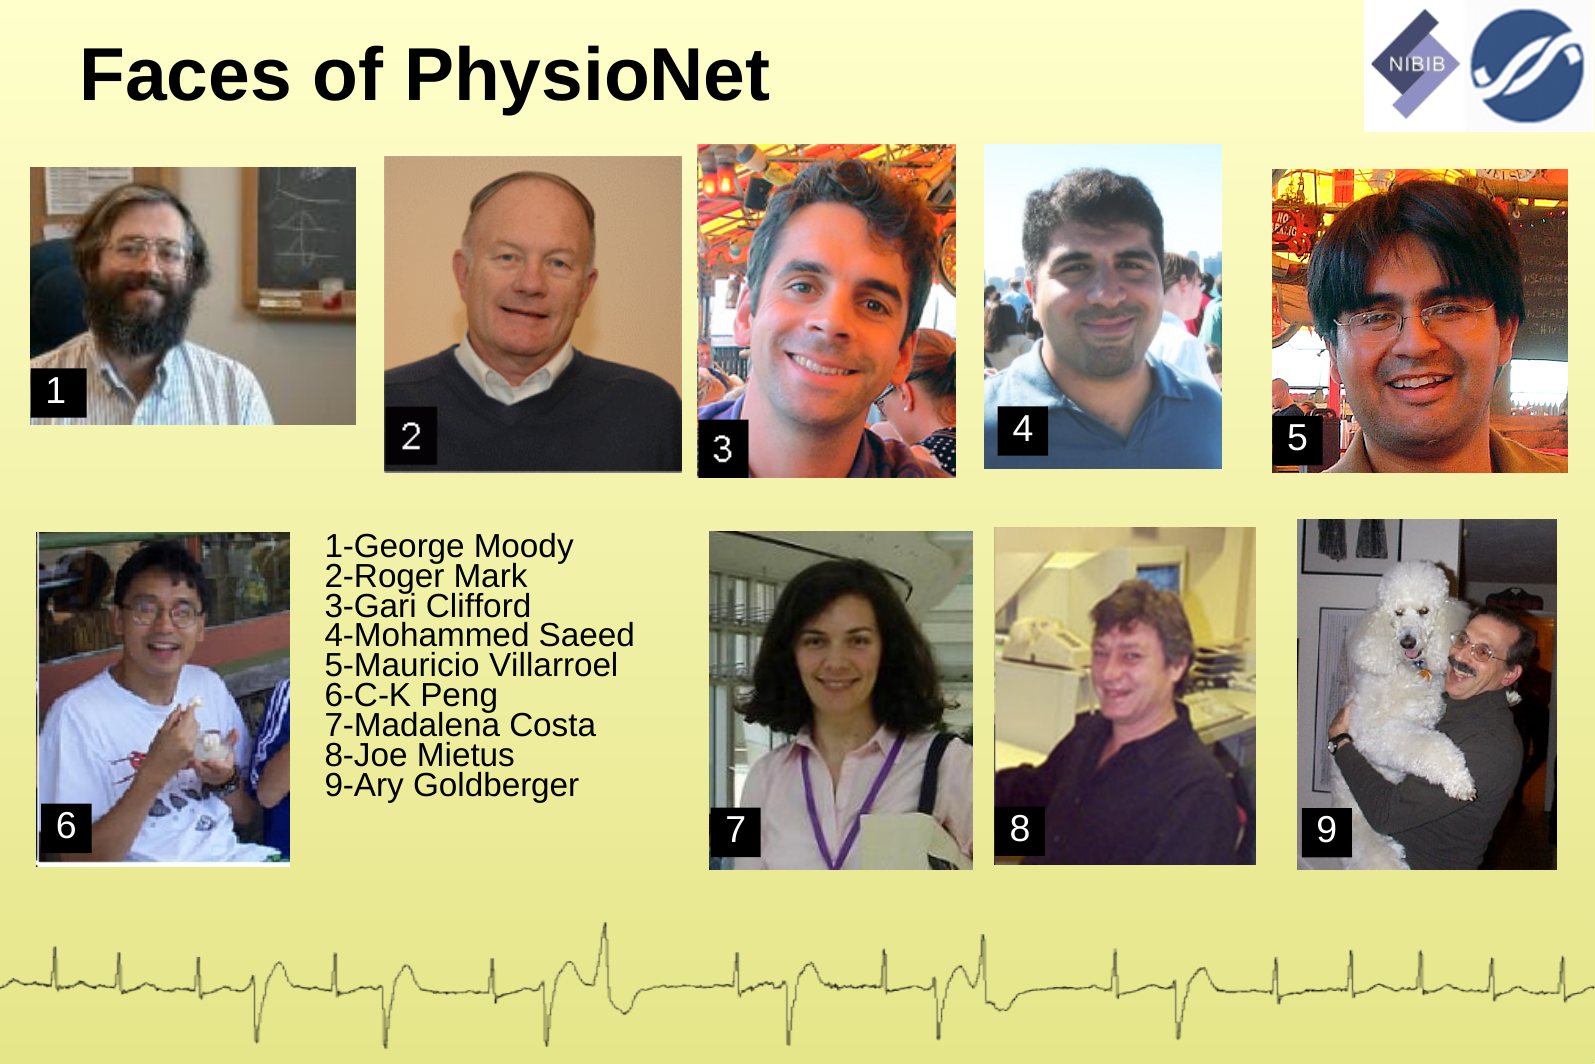

# Faces of PhysioNet
4
1
5
1-George Moody
2-Roger Mark
3-Gari Clifford
4-Mohammed Saeed
5-Mauricio Villarroel
6-C-K Peng
7-Madalena Costa
8-Joe Mietus
9-Ary Goldberger
6
8
7
9